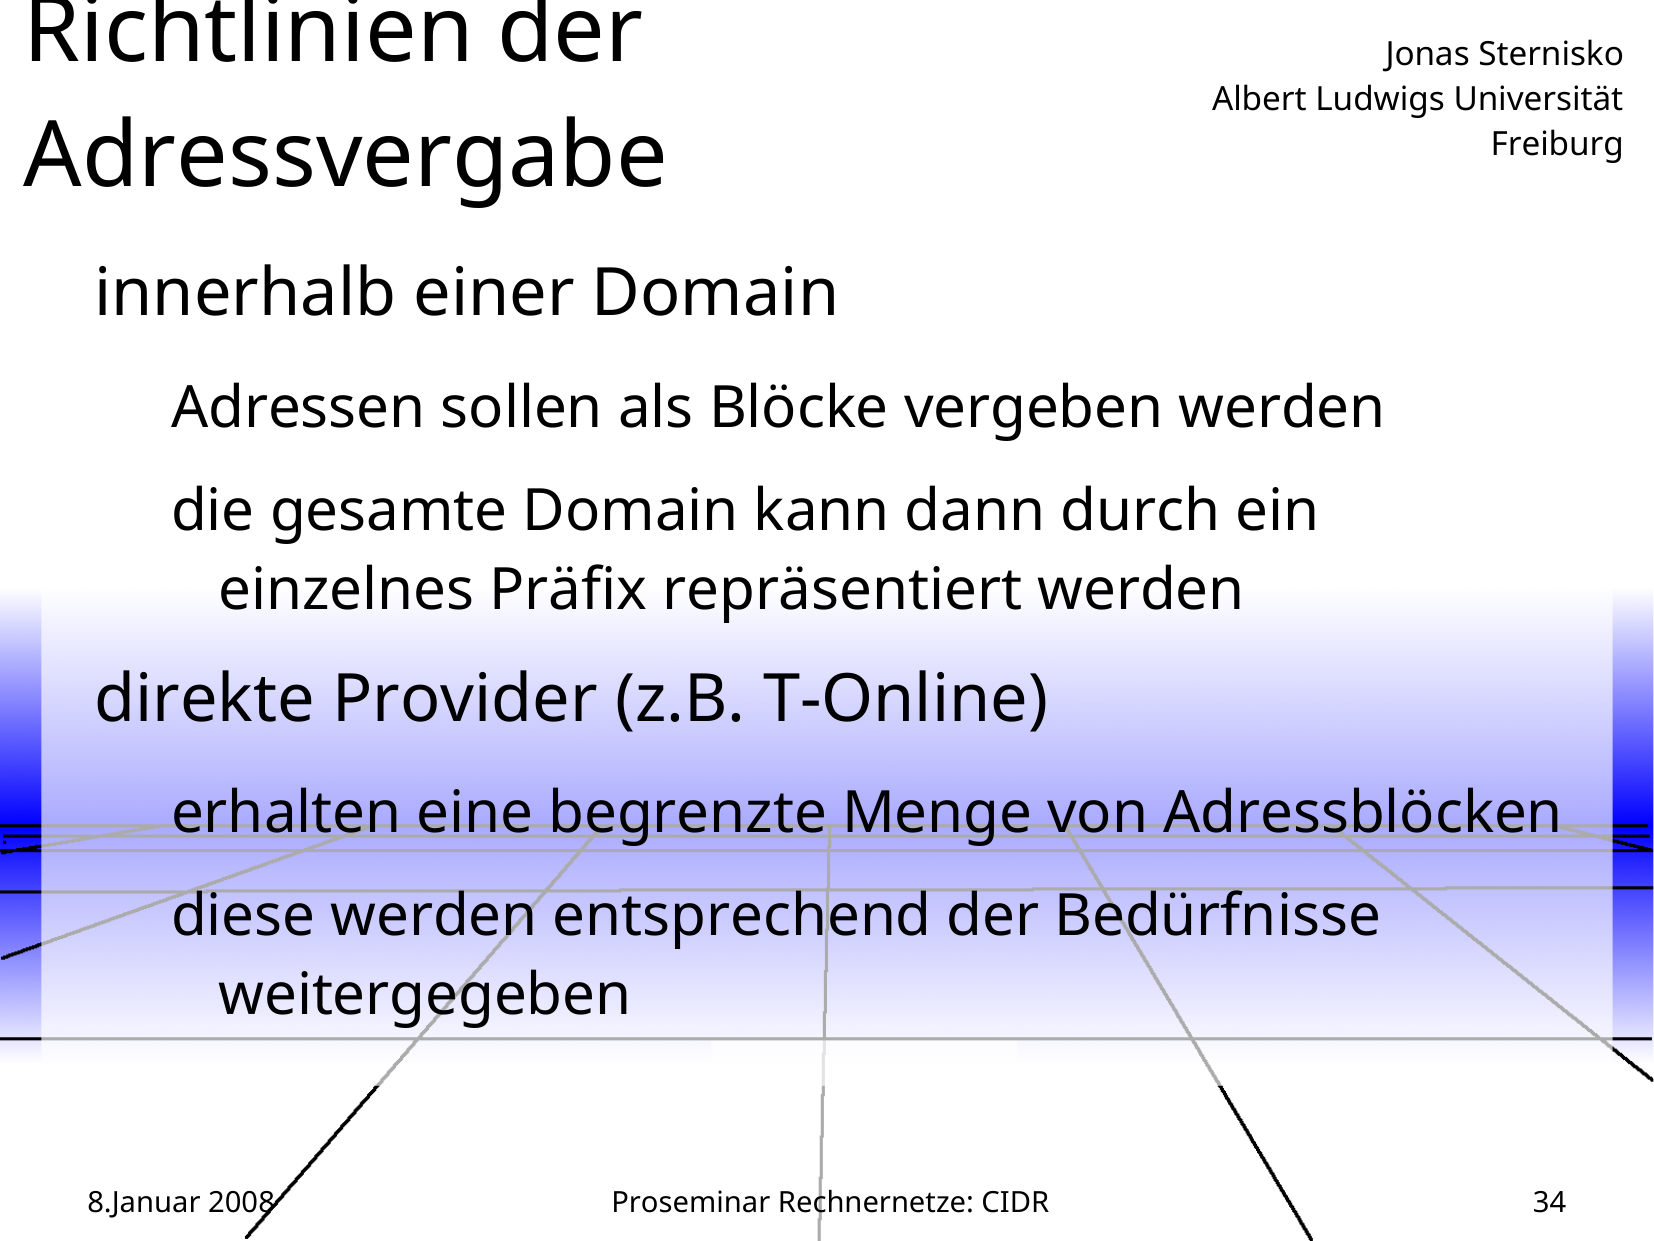

# Richtlinien der Adressvergabe
innerhalb einer Domain
Adressen sollen als Blöcke vergeben werden
die gesamte Domain kann dann durch ein einzelnes Präfix repräsentiert werden
direkte Provider (z.B. T-Online)
erhalten eine begrenzte Menge von Adressblöcken
diese werden entsprechend der Bedürfnisse weitergegeben
8.Januar 2008
Proseminar Rechnernetze: CIDR
34